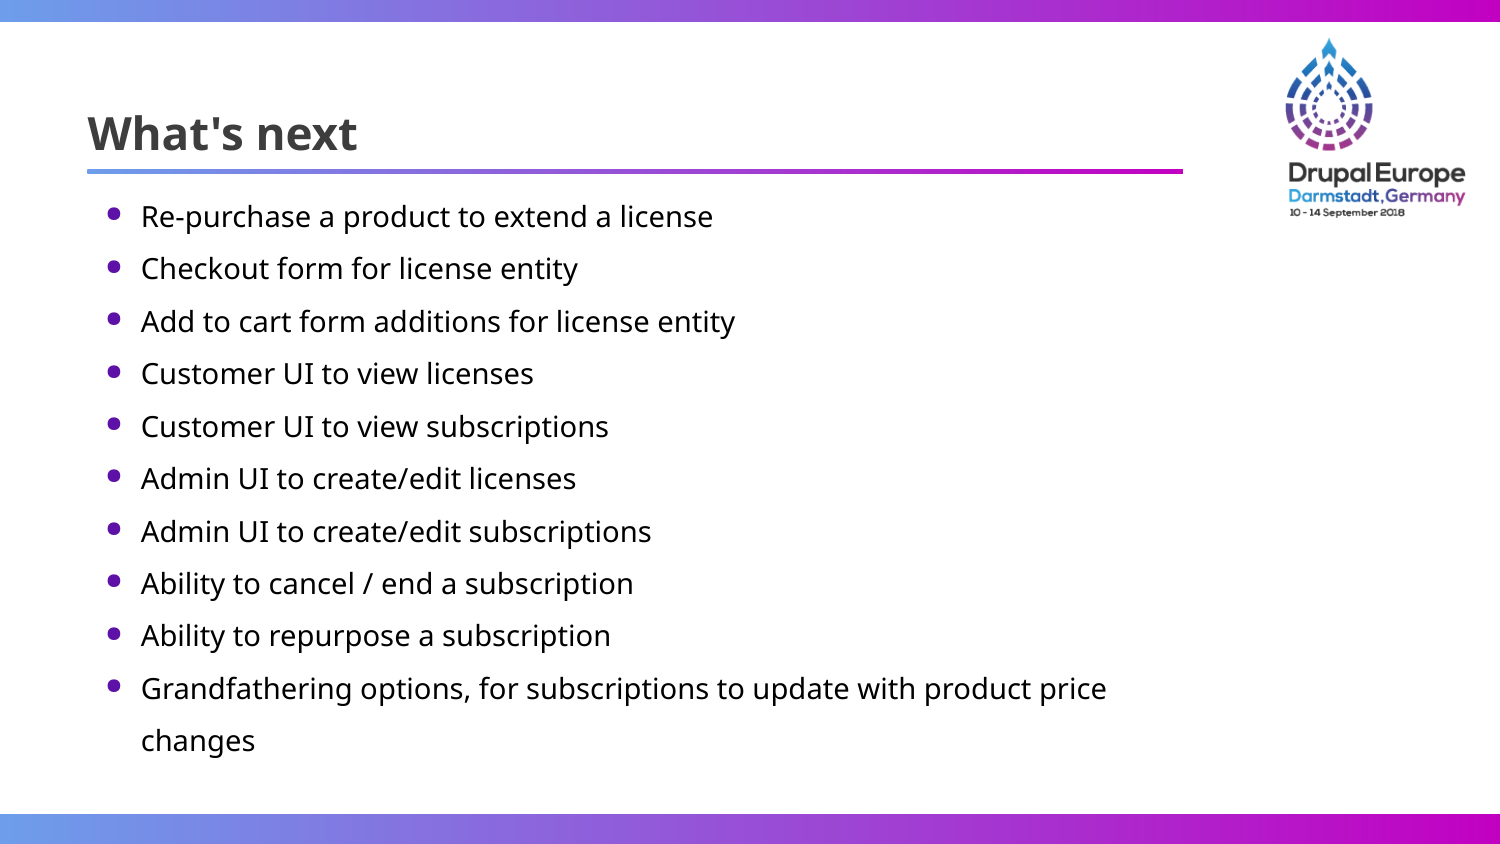

What's next
Re-purchase a product to extend a license
Checkout form for license entity
Add to cart form additions for license entity
Customer UI to view licenses
Customer UI to view subscriptions
Admin UI to create/edit licenses
Admin UI to create/edit subscriptions
Ability to cancel / end a subscription
Ability to repurpose a subscription
Grandfathering options, for subscriptions to update with product price changes